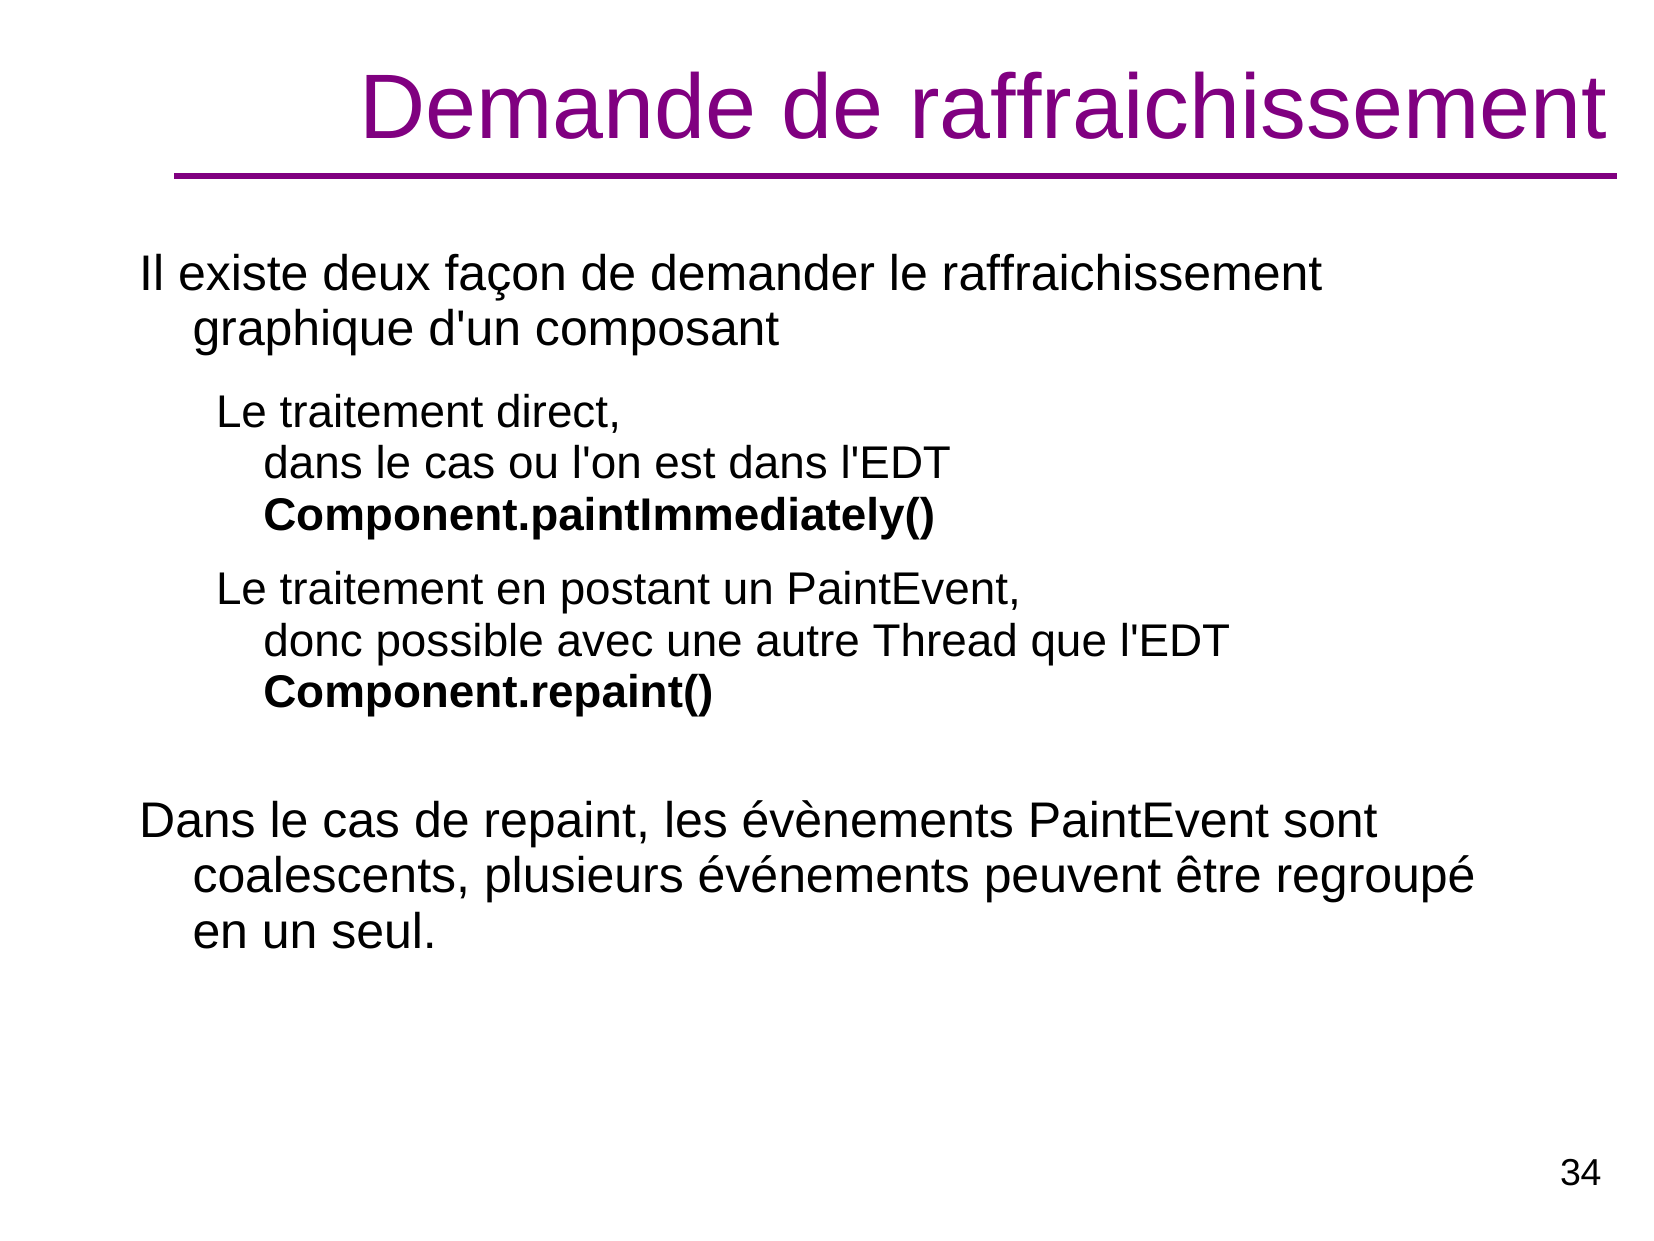

# Demande de raffraichissement
Il existe deux façon de demander le raffraichissement graphique d'un composant
Le traitement direct,
dans le cas ou l'on est dans l'EDT
Component.paintImmediately()
Le traitement en postant un PaintEvent,
donc possible avec une autre Thread que l'EDT
Component.repaint()
Dans le cas de repaint, les évènements PaintEvent sont coalescents, plusieurs événements peuvent être regroupé en un seul.